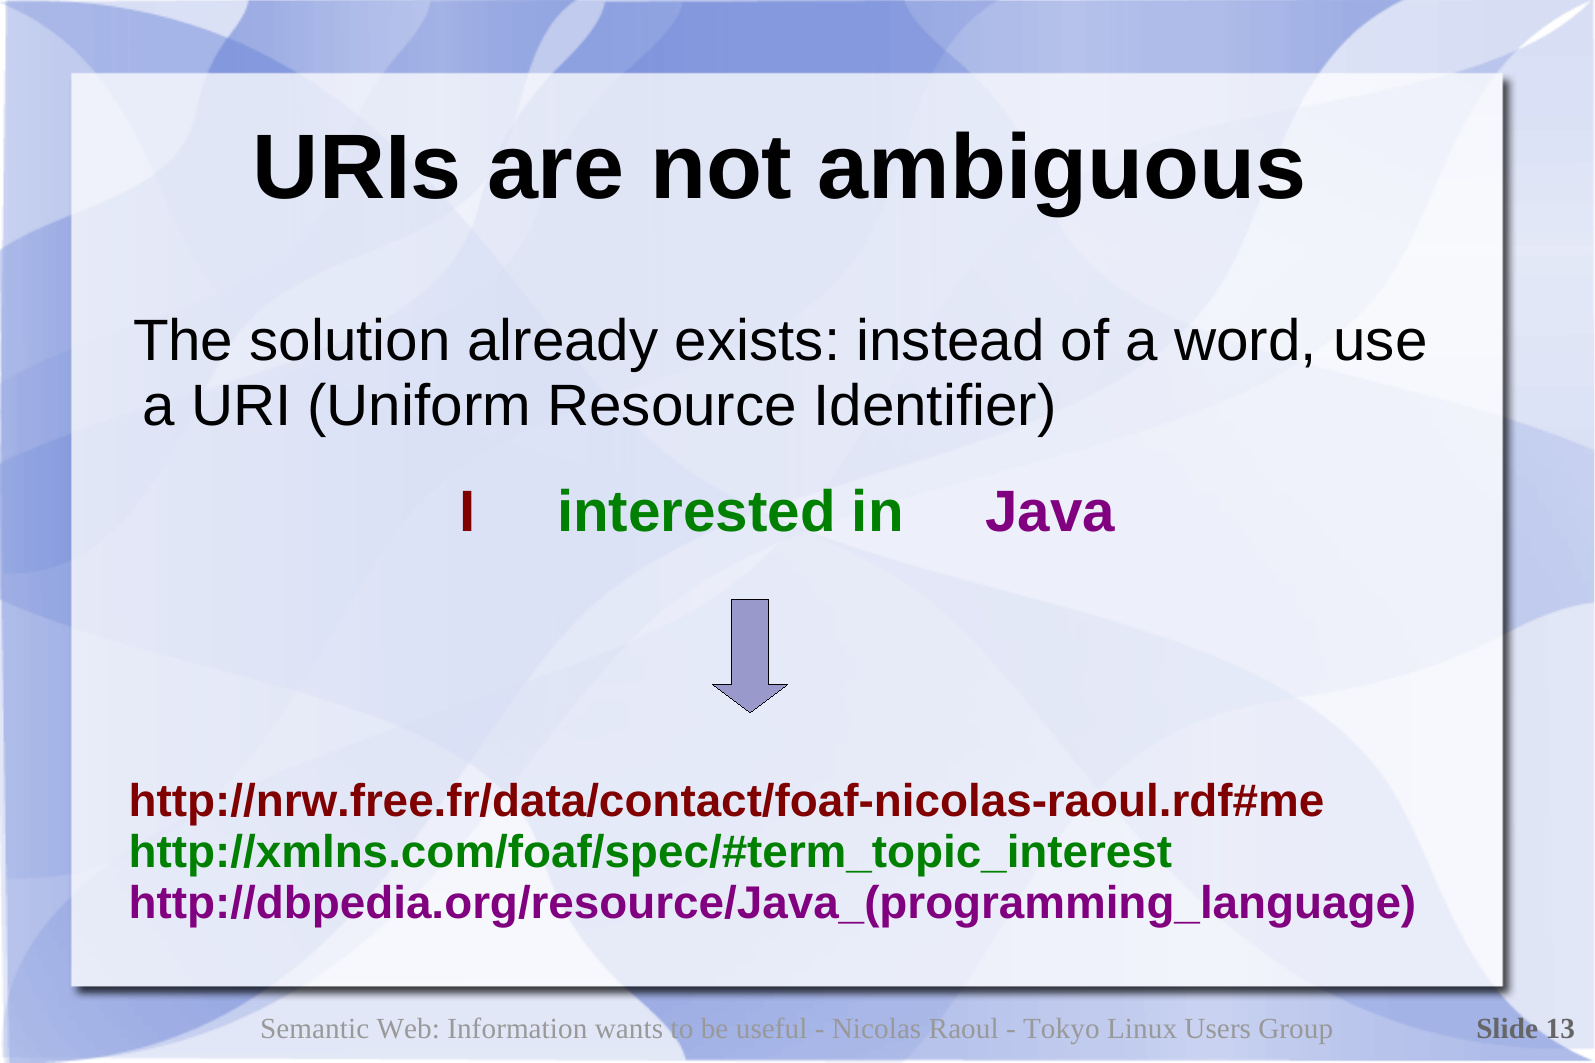

# URIs are not ambiguous
The solution already exists: instead of a word, use a URI (Uniform Resource Identifier)
I interested in Java
http://nrw.free.fr/data/contact/foaf-nicolas-raoul.rdf#me
http://xmlns.com/foaf/spec/#term_topic_interest
http://dbpedia.org/resource/Java_(programming_language)
Semantic Web: Information wants to be useful - Nicolas Raoul - Tokyo Linux Users Group
13